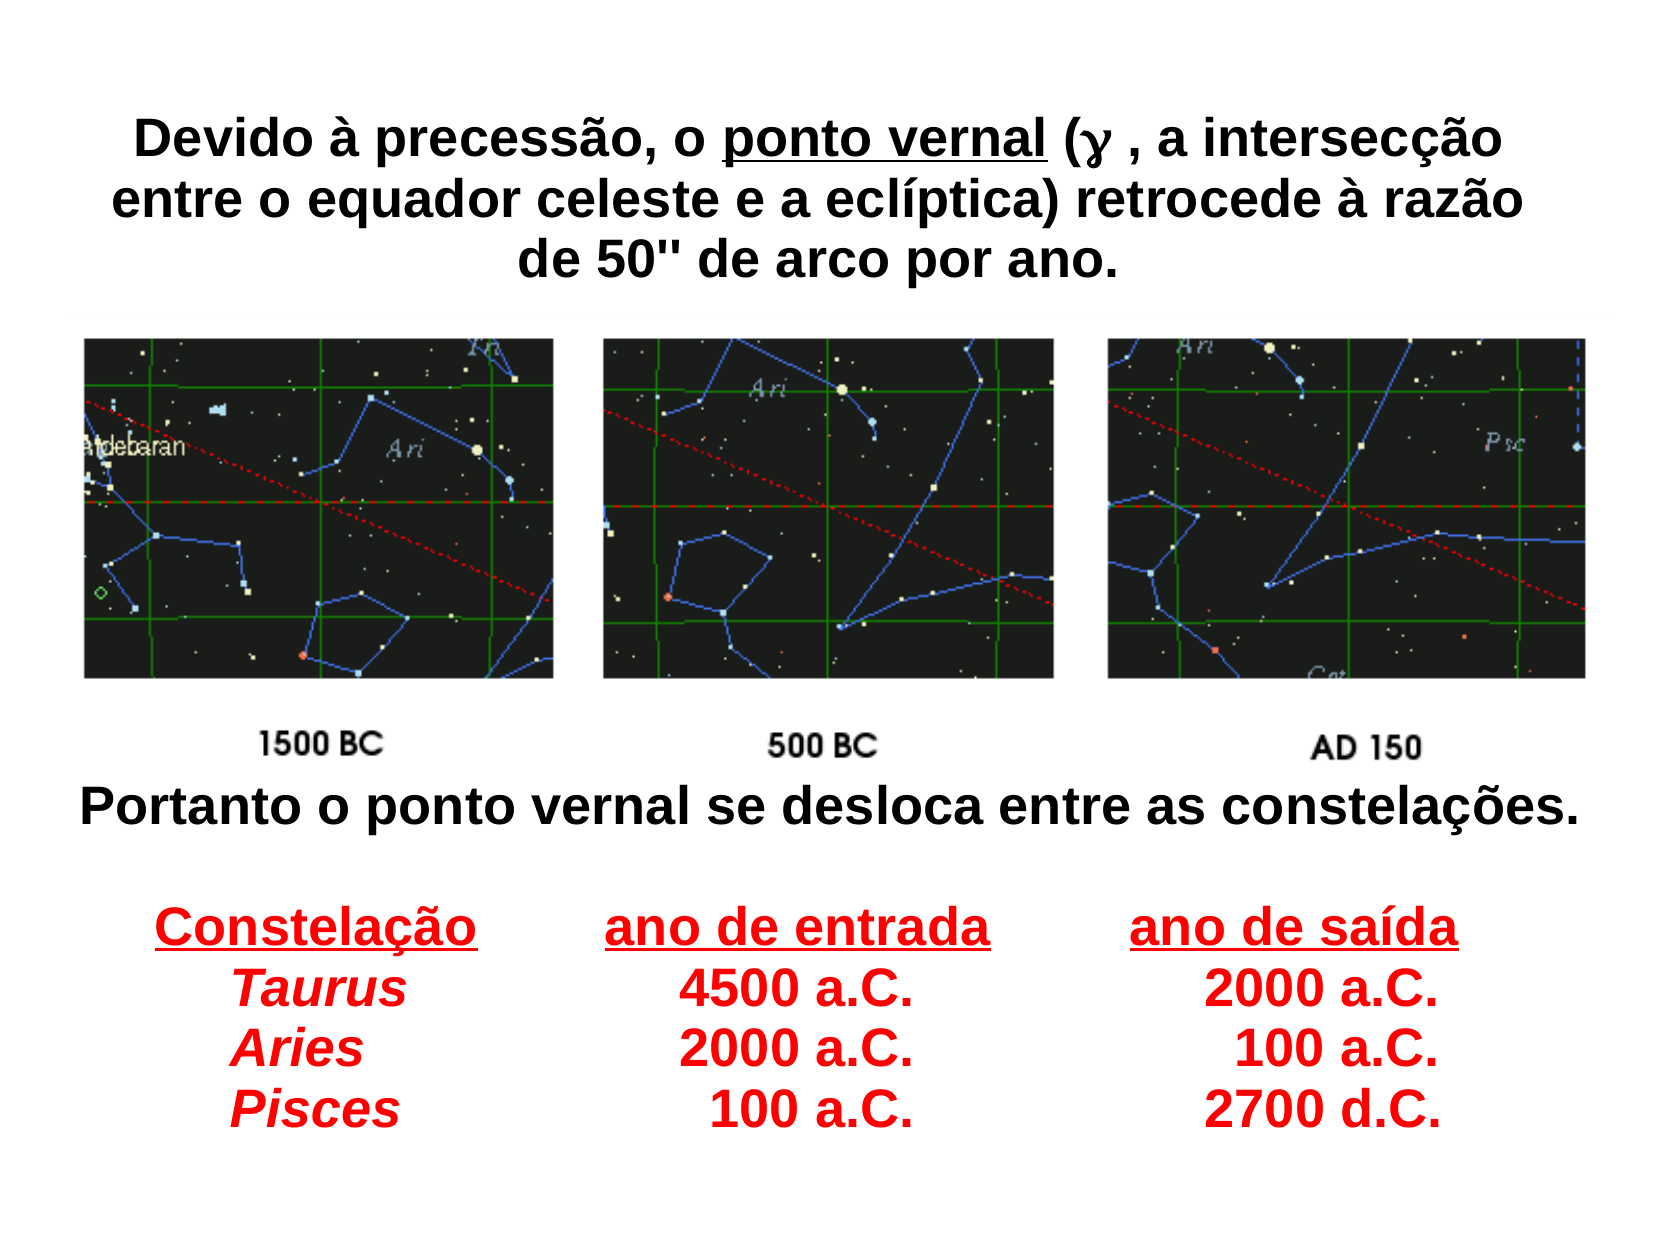

# Devido à precessão, o ponto vernal (g , a intersecção entre o equador celeste e a eclíptica) retrocede à razão de 50'' de arco por ano.
Portanto o ponto vernal se desloca entre as constelações.
	Constelação		ano de entrada		ano de saída
		Taurus				4500 a.C.				2000 a.C.
		Aries					2000 a.C.				 100 a.C.
		Pisces				 100 a.C.				2700 d.C.